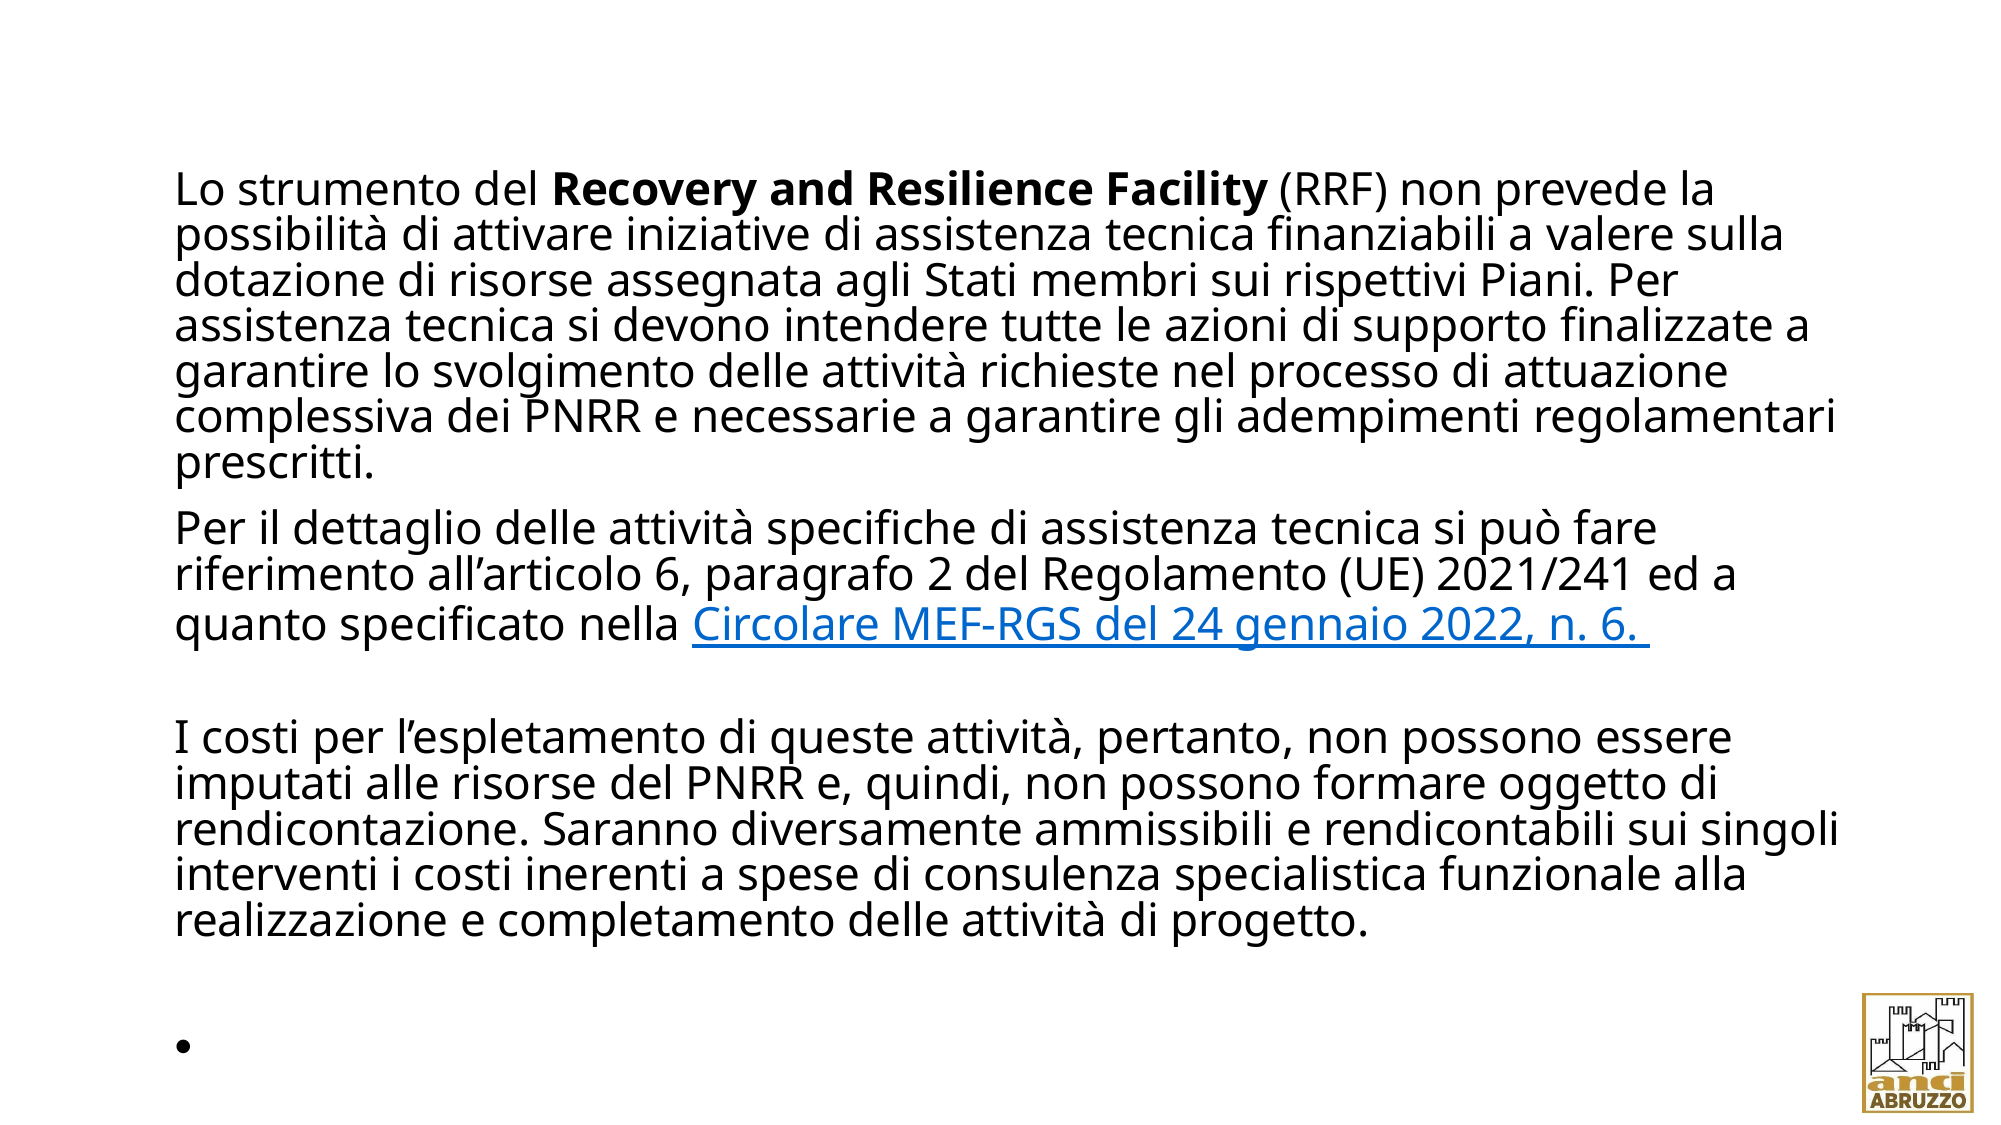

# Lo strumento del Recovery and Resilience Facility (RRF) non prevede la possibilità di attivare iniziative di assistenza tecnica finanziabili a valere sulla dotazione di risorse assegnata agli Stati membri sui rispettivi Piani. Per assistenza tecnica si devono intendere tutte le azioni di supporto finalizzate a garantire lo svolgimento delle attività richieste nel processo di attuazione complessiva dei PNRR e necessarie a garantire gli adempimenti regolamentari prescritti.
Per il dettaglio delle attività specifiche di assistenza tecnica si può fare riferimento all’articolo 6, paragrafo 2 del Regolamento (UE) 2021/241 ed a quanto specificato nella Circolare MEF-RGS del 24 gennaio 2022, n. 6.
I costi per l’espletamento di queste attività, pertanto, non possono essere imputati alle risorse del PNRR e, quindi, non possono formare oggetto di rendicontazione. Saranno diversamente ammissibili e rendicontabili sui singoli interventi i costi inerenti a spese di consulenza specialistica funzionale alla realizzazione e completamento delle attività di progetto.